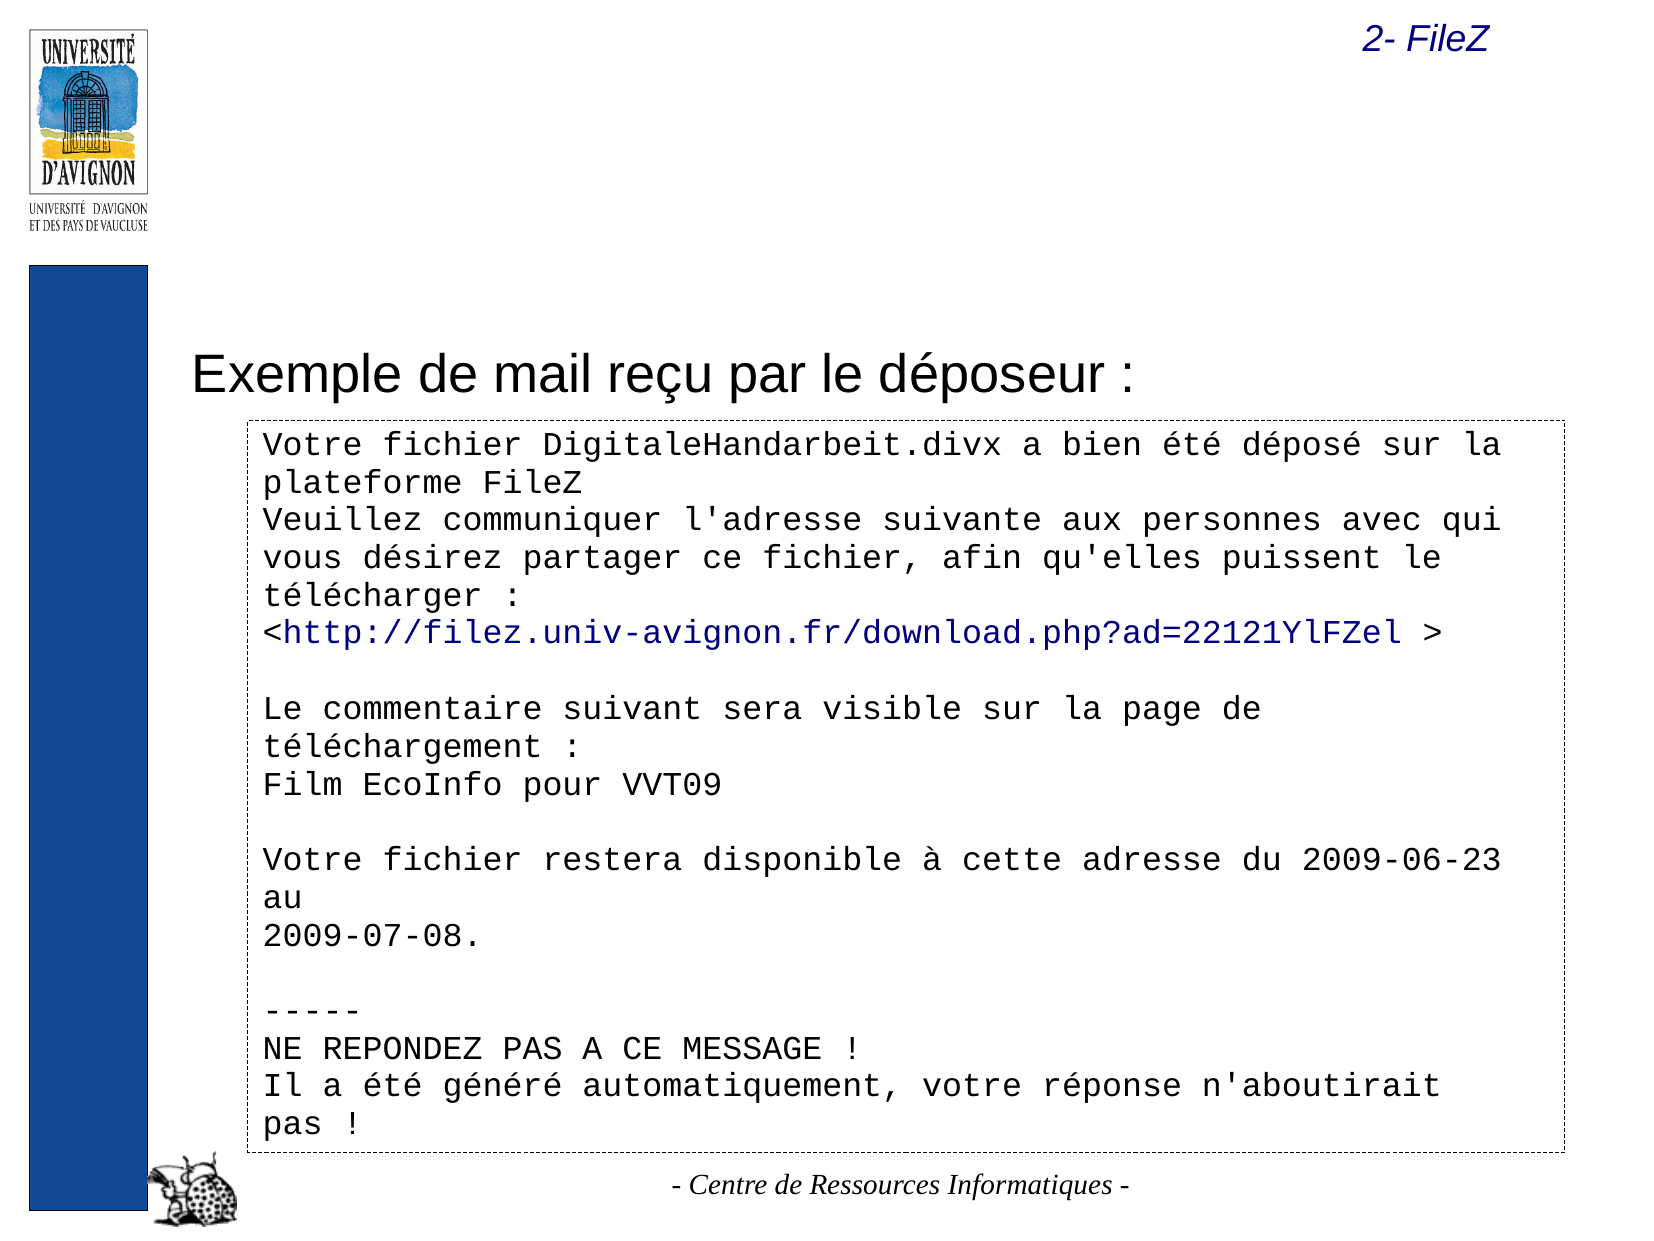

2- FileZ
Exemple de mail reçu par le déposeur :
Votre fichier DigitaleHandarbeit.divx a bien été déposé sur la plateforme FileZ
Veuillez communiquer l'adresse suivante aux personnes avec qui vous désirez partager ce fichier, afin qu'elles puissent le télécharger :
<http://filez.univ-avignon.fr/download.php?ad=22121YlFZel >
Le commentaire suivant sera visible sur la page de téléchargement :
Film EcoInfo pour VVT09
Votre fichier restera disponible à cette adresse du 2009-06-23 au
2009-07-08.
-----
NE REPONDEZ PAS A CE MESSAGE !
Il a été généré automatiquement, votre réponse n'aboutirait pas !
 - Centre de Ressources Informatiques -